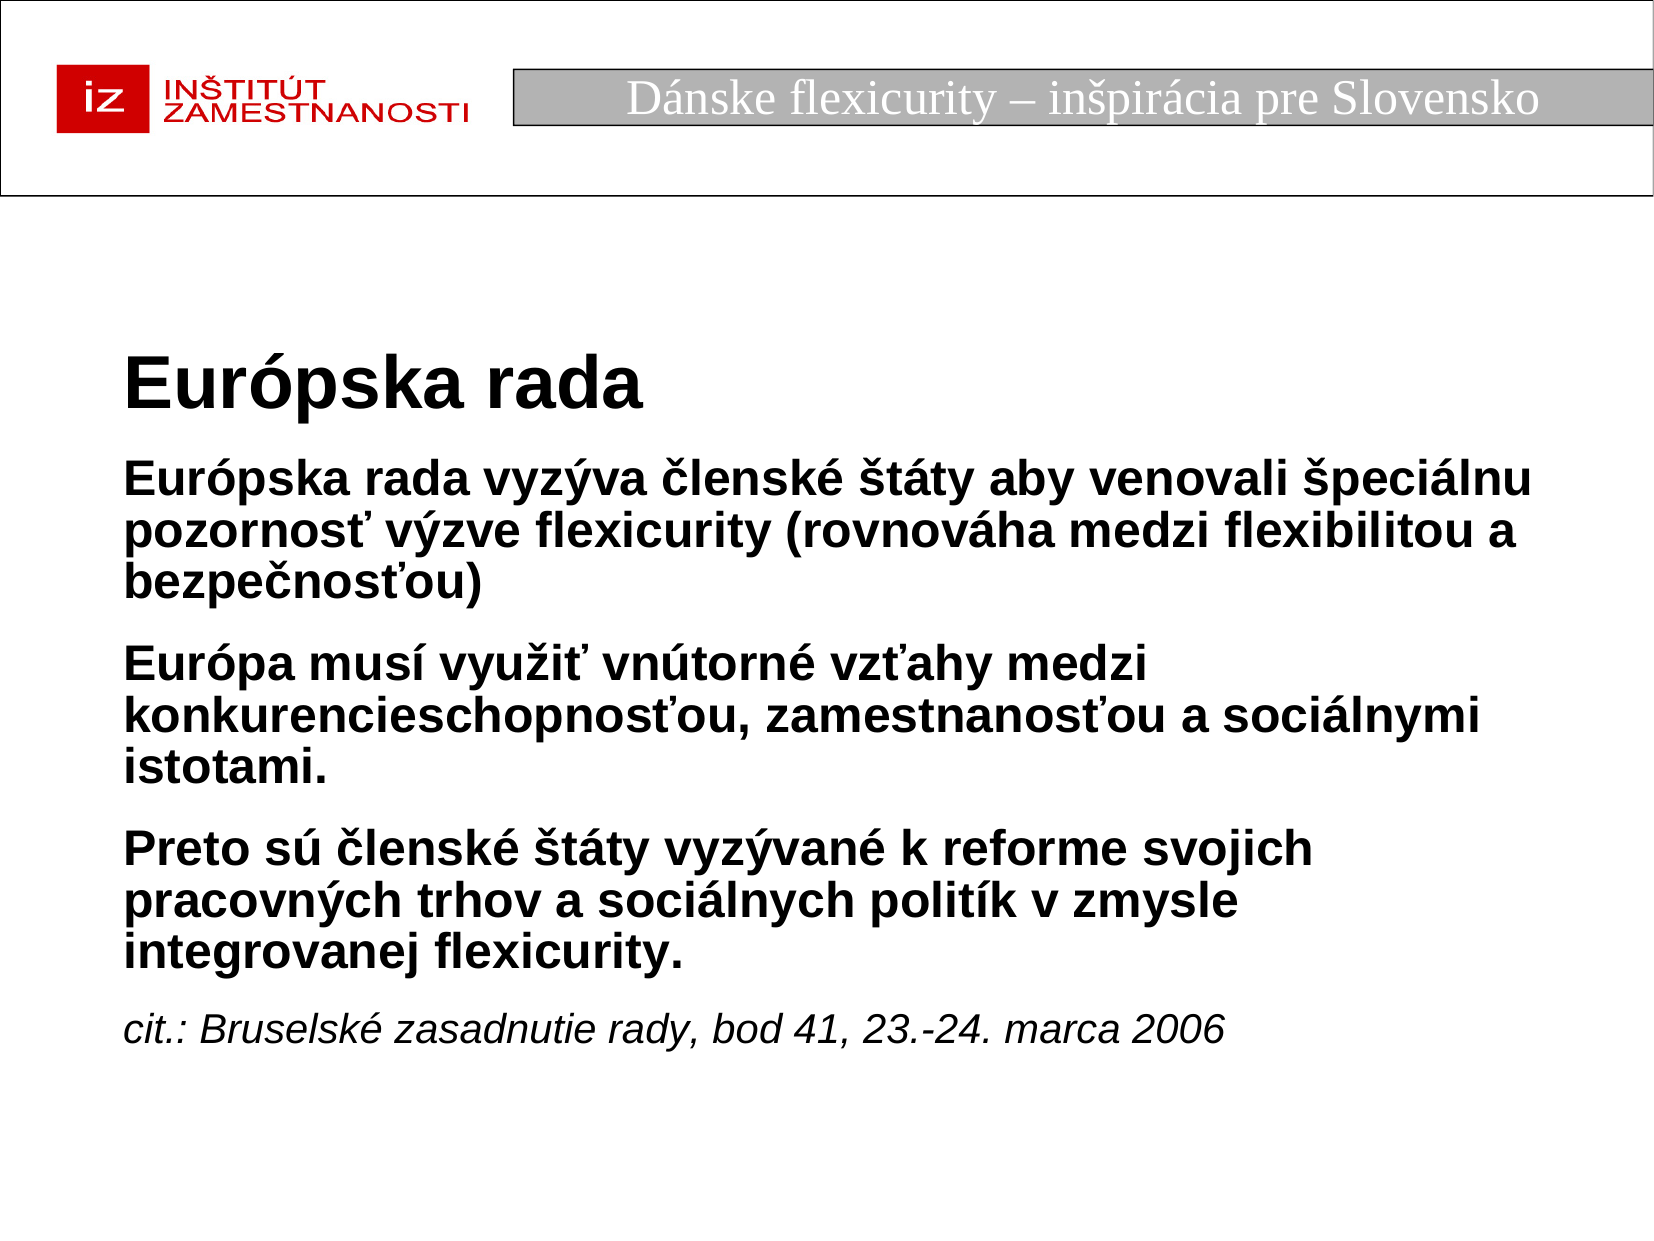

Dánske flexicurity – inšpirácia pre Slovensko
# Európska rada
Európska rada vyzýva členské štáty aby venovali špeciálnu pozornosť výzve flexicurity (rovnováha medzi flexibilitou a bezpečnosťou)
Európa musí využiť vnútorné vzťahy medzi konkurencieschopnosťou, zamestnanosťou a sociálnymi istotami.
Preto sú členské štáty vyzývané k reforme svojich pracovných trhov a sociálnych politík v zmysle integrovanej flexicurity.
cit.: Bruselské zasadnutie rady, bod 41, 23.-24. marca 2006